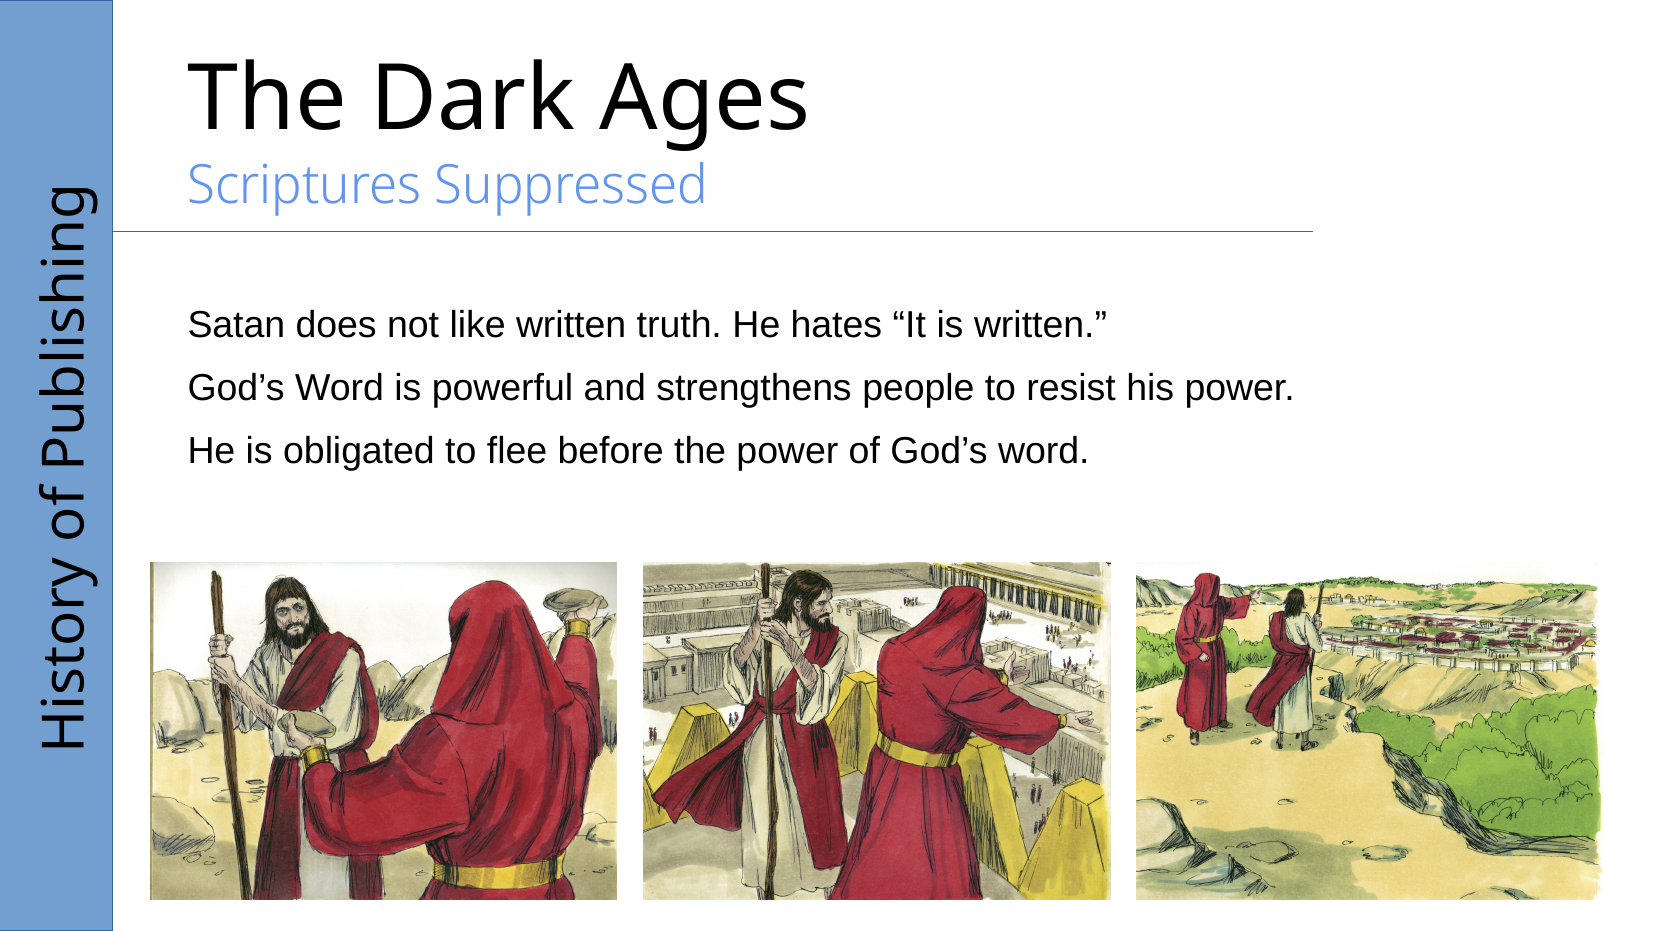

# The Dark Ages
Scriptures Suppressed
Satan does not like written truth. He hates “It is written.”
God’s Word is powerful and strengthens people to resist his power.
He is obligated to flee before the power of God’s word.
History of Publishing